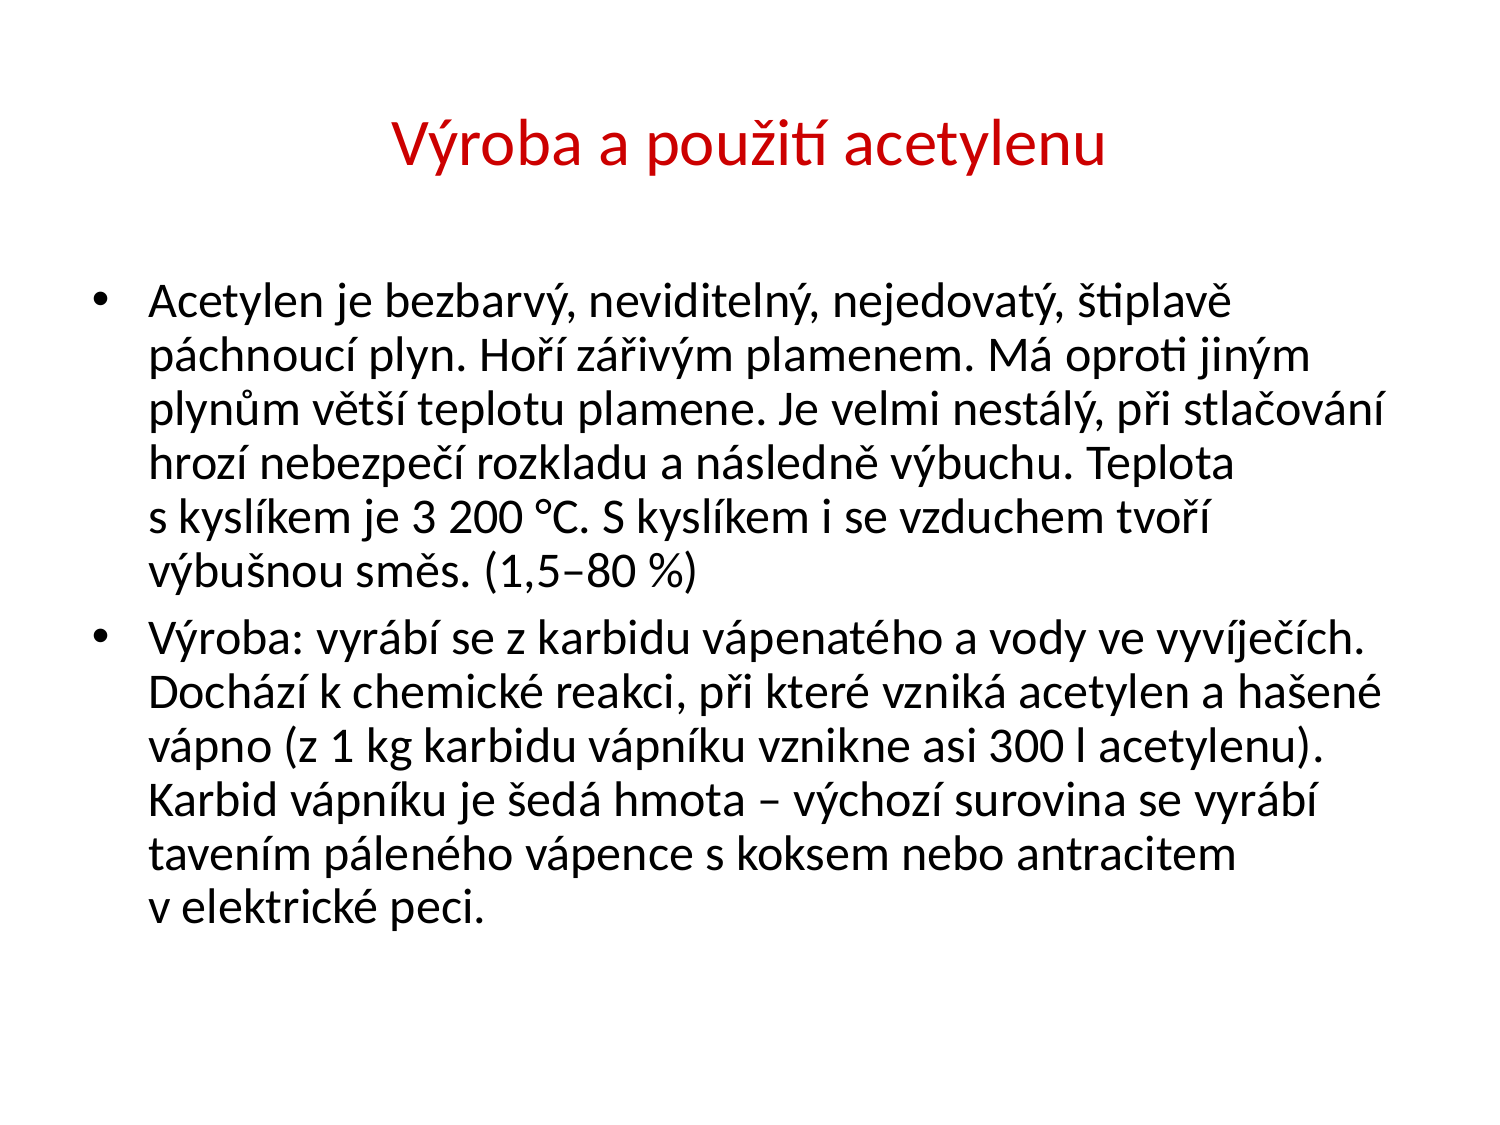

# Výroba a použití acetylenu
Acetylen je bezbarvý, neviditelný, nejedovatý, štiplavě páchnoucí plyn. Hoří zářivým plamenem. Má oproti jiným plynům větší teplotu plamene. Je velmi nestálý, při stlačování hrozí nebezpečí rozkladu a následně výbuchu. Teplota
s kyslíkem je 3 200 °C. S kyslíkem i se vzduchem tvoří výbušnou směs. (1,5–80 %)
Výroba: vyrábí se z karbidu vápenatého a vody ve vyvíječích. Dochází k chemické reakci, při které vzniká acetylen a hašené vápno (z 1 kg karbidu vápníku vznikne asi 300 l acetylenu). Karbid vápníku je šedá hmota – výchozí surovina se vyrábí tavením páleného vápence s koksem nebo antracitem
v elektrické peci.